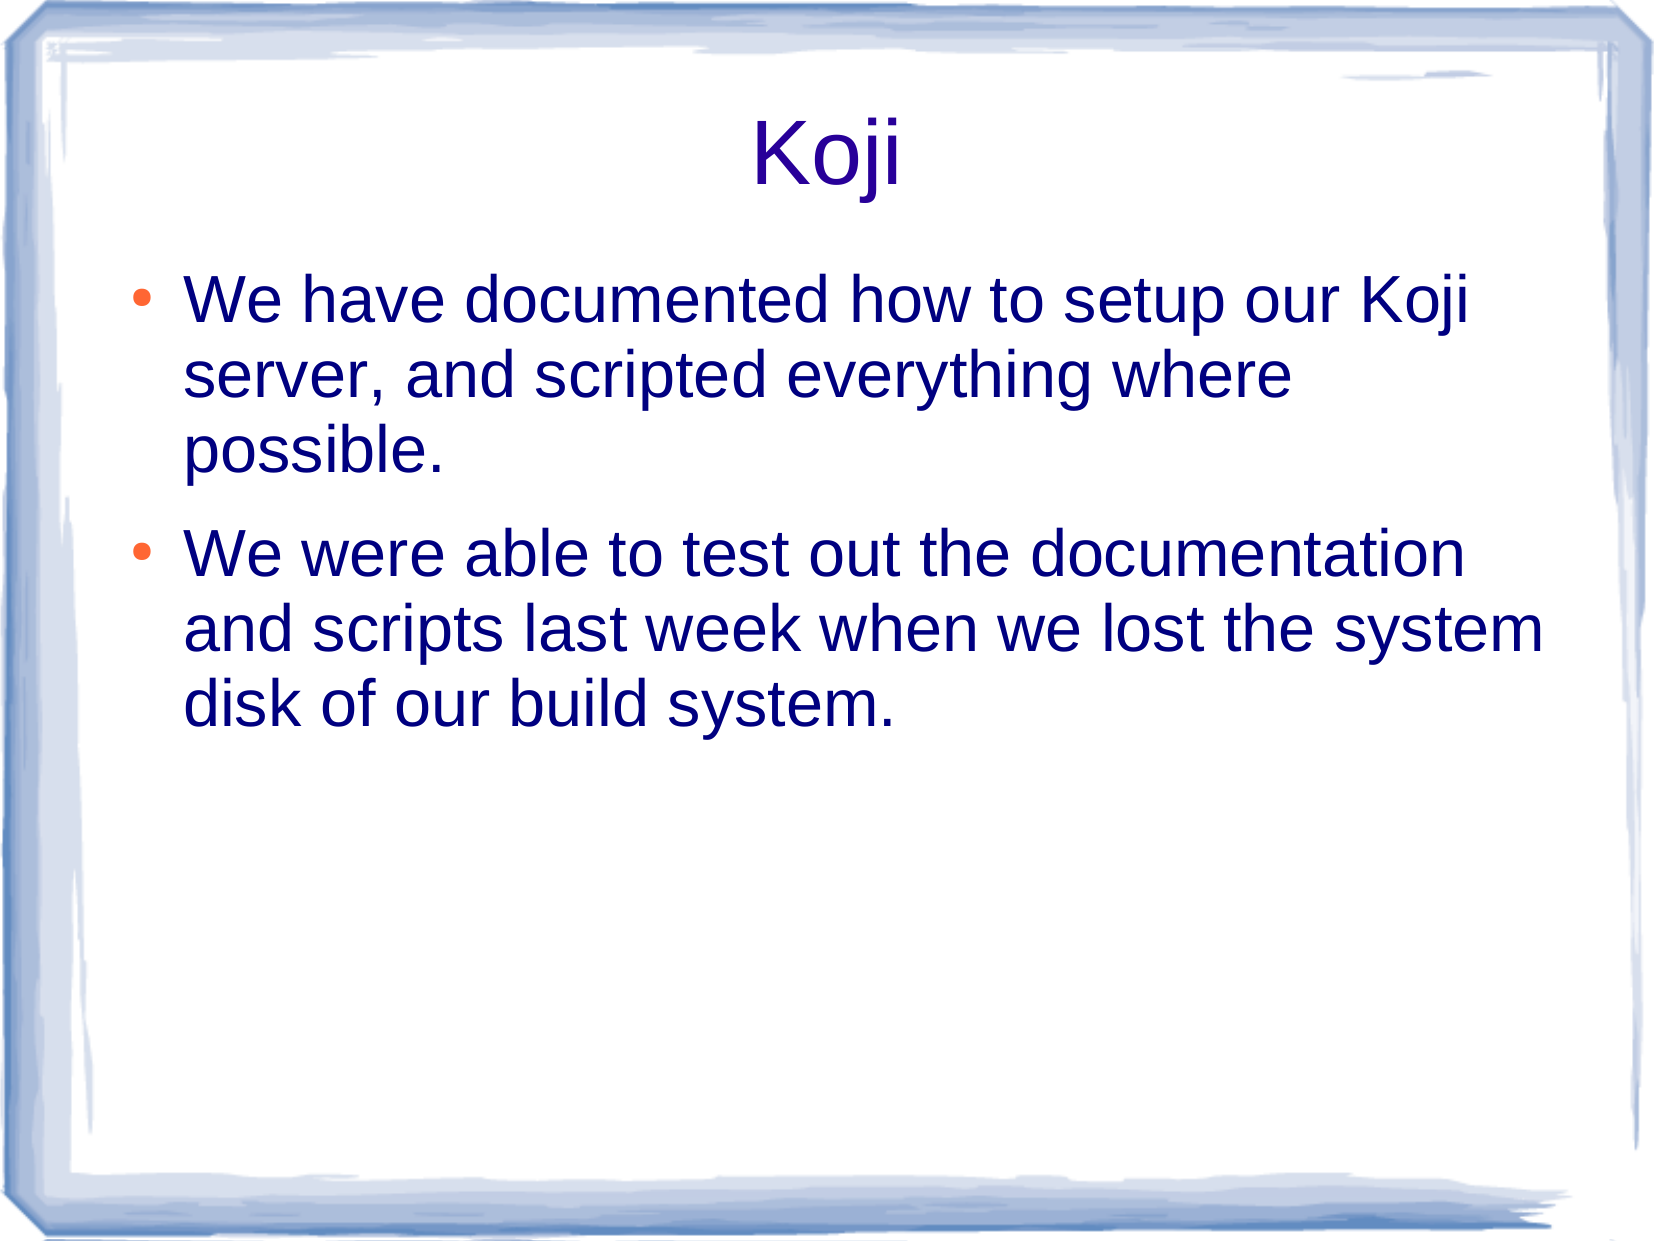

# Koji
We have documented how to setup our Koji server, and scripted everything where possible.
We were able to test out the documentation and scripts last week when we lost the system disk of our build system.